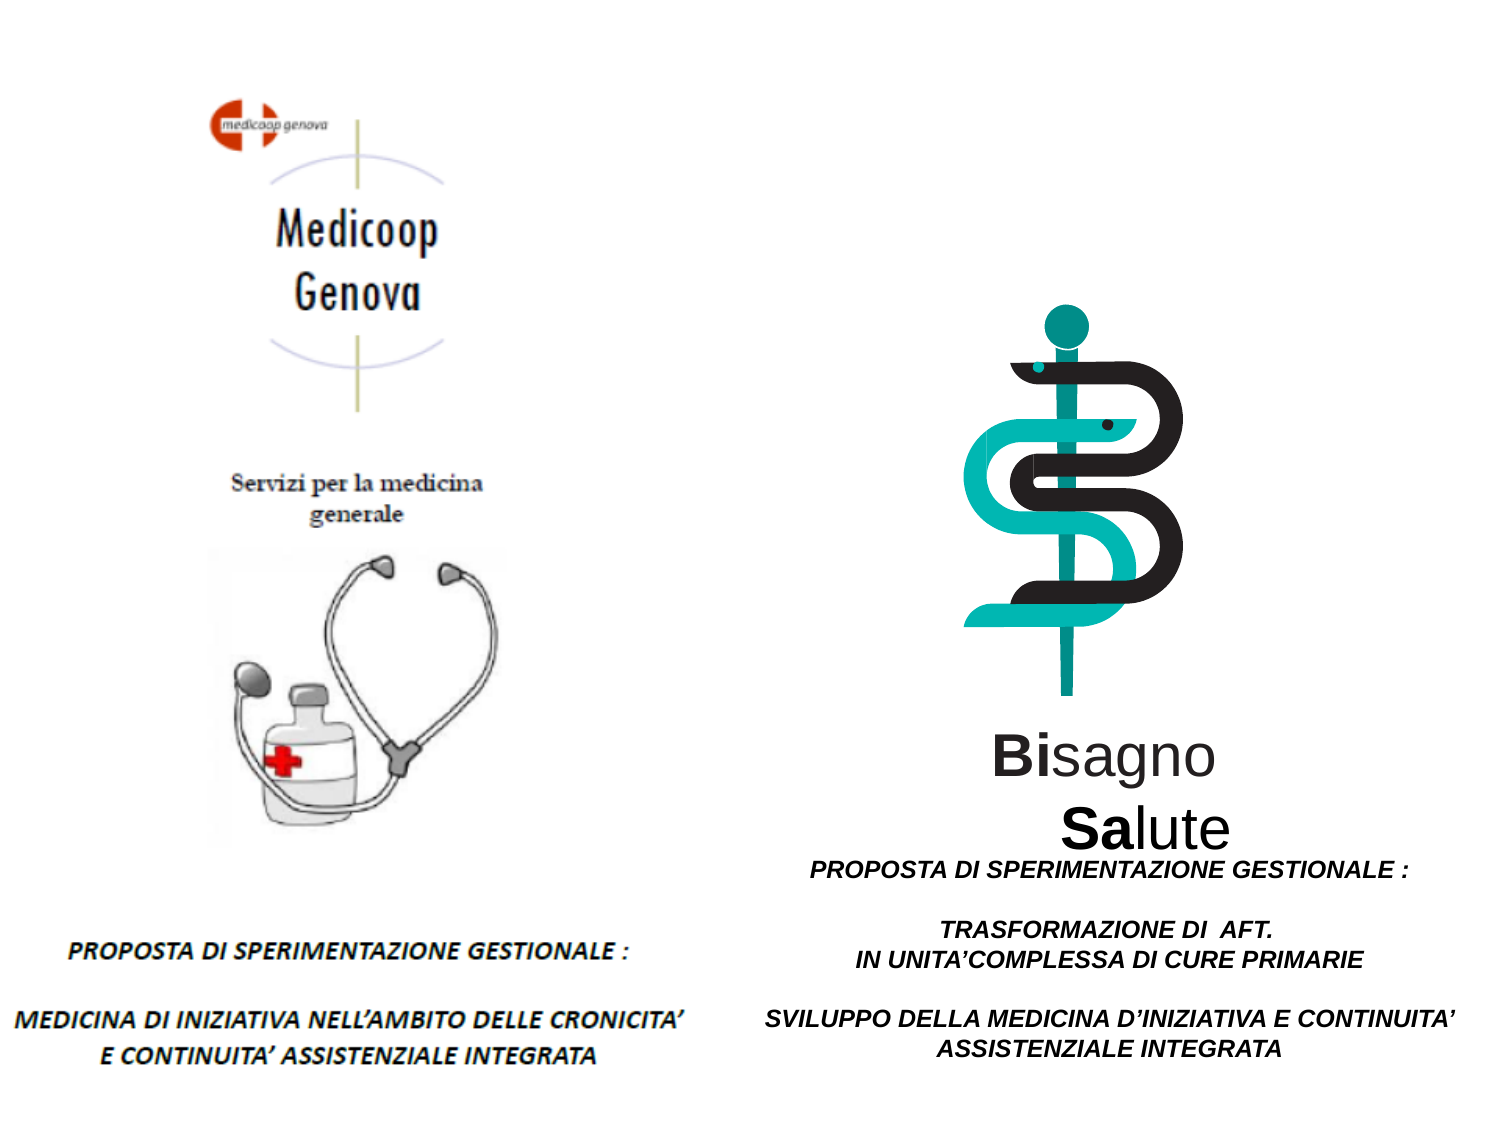

Bisagno
 Salute
PROPOSTA DI SPERIMENTAZIONE GESTIONALE :
TRASFORMAZIONE DI AFT.
IN UNITA’COMPLESSA DI CURE PRIMARIE
SVILUPPO DELLA MEDICINA D’INIZIATIVA E CONTINUITA’ ASSISTENZIALE INTEGRATA